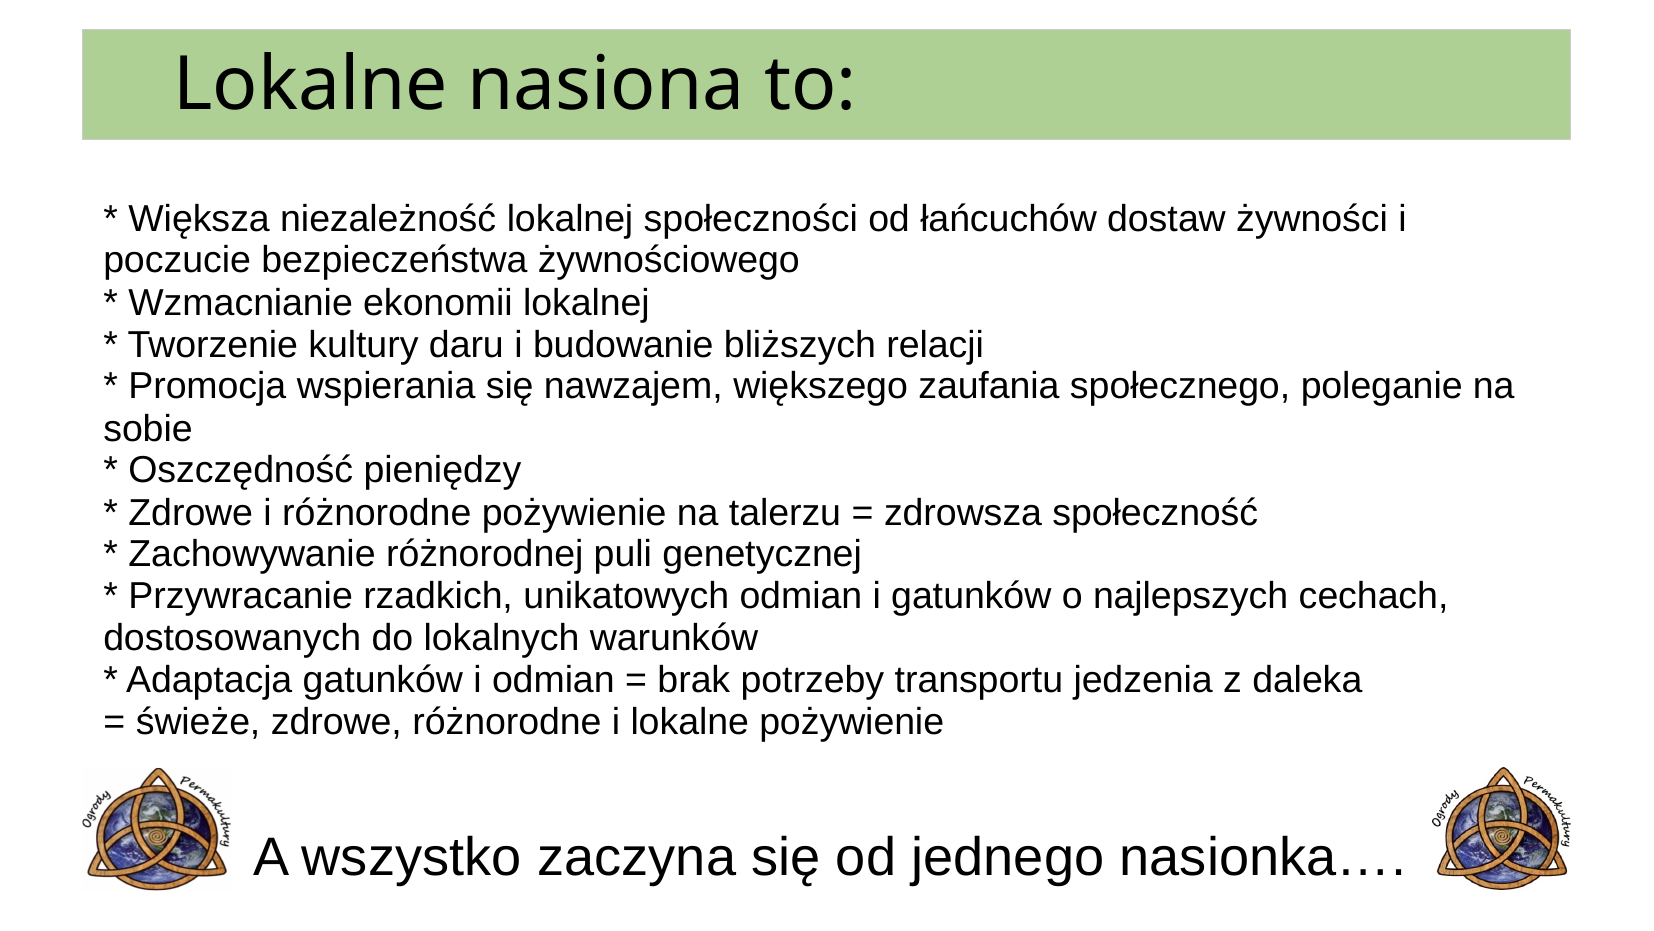

Lokalne nasiona to:
* Większa niezależność lokalnej społeczności od łańcuchów dostaw żywności i poczucie bezpieczeństwa żywnościowego
* Wzmacnianie ekonomii lokalnej
* Tworzenie kultury daru i budowanie bliższych relacji
* Promocja wspierania się nawzajem, większego zaufania społecznego, poleganie na sobie
* Oszczędność pieniędzy
* Zdrowe i różnorodne pożywienie na talerzu = zdrowsza społeczność
* Zachowywanie różnorodnej puli genetycznej
* Przywracanie rzadkich, unikatowych odmian i gatunków o najlepszych cechach, dostosowanych do lokalnych warunków
* Adaptacja gatunków i odmian = brak potrzeby transportu jedzenia z daleka
= świeże, zdrowe, różnorodne i lokalne pożywienie
 A wszystko zaczyna się od jednego nasionka….